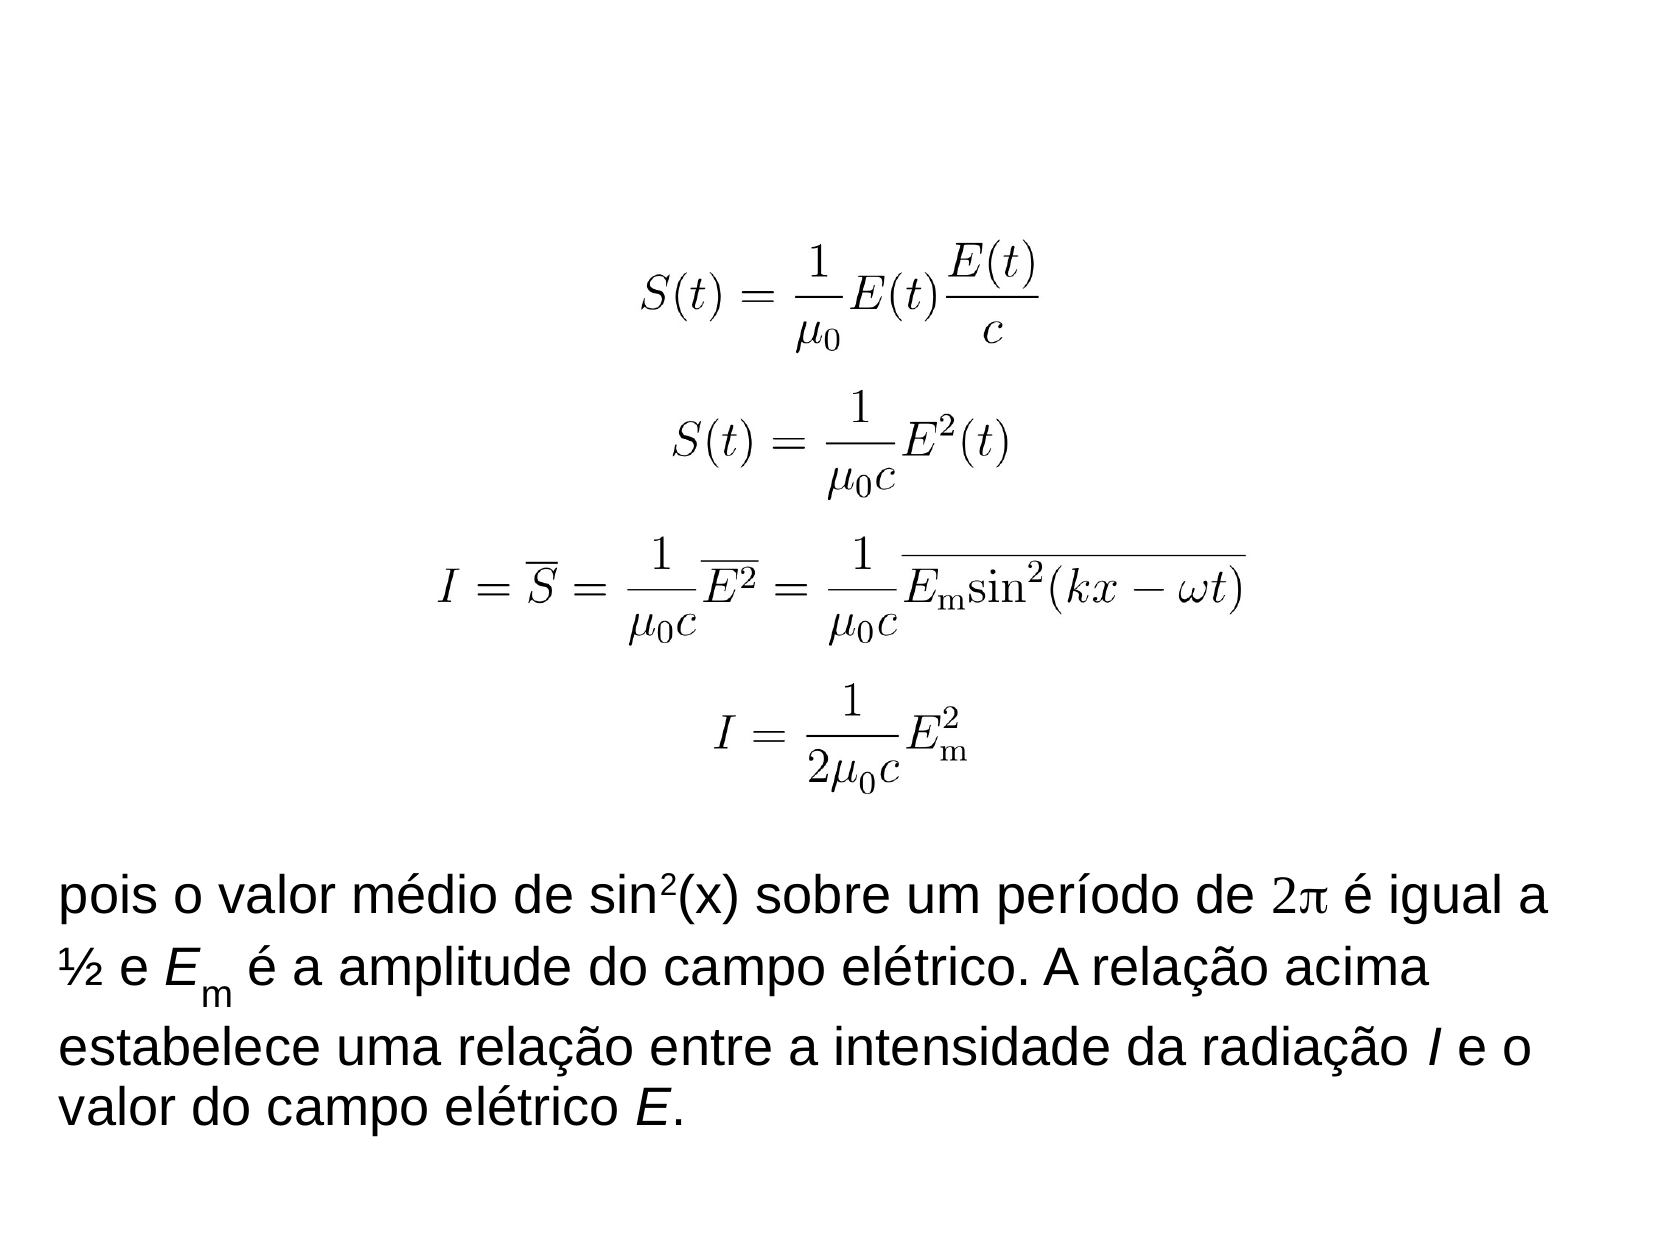

# pois o valor médio de sin2(x) sobre um período de 2p é igual a ½ e Em é a amplitude do campo elétrico. A relação acima estabelece uma relação entre a intensidade da radiação I e o valor do campo elétrico E.